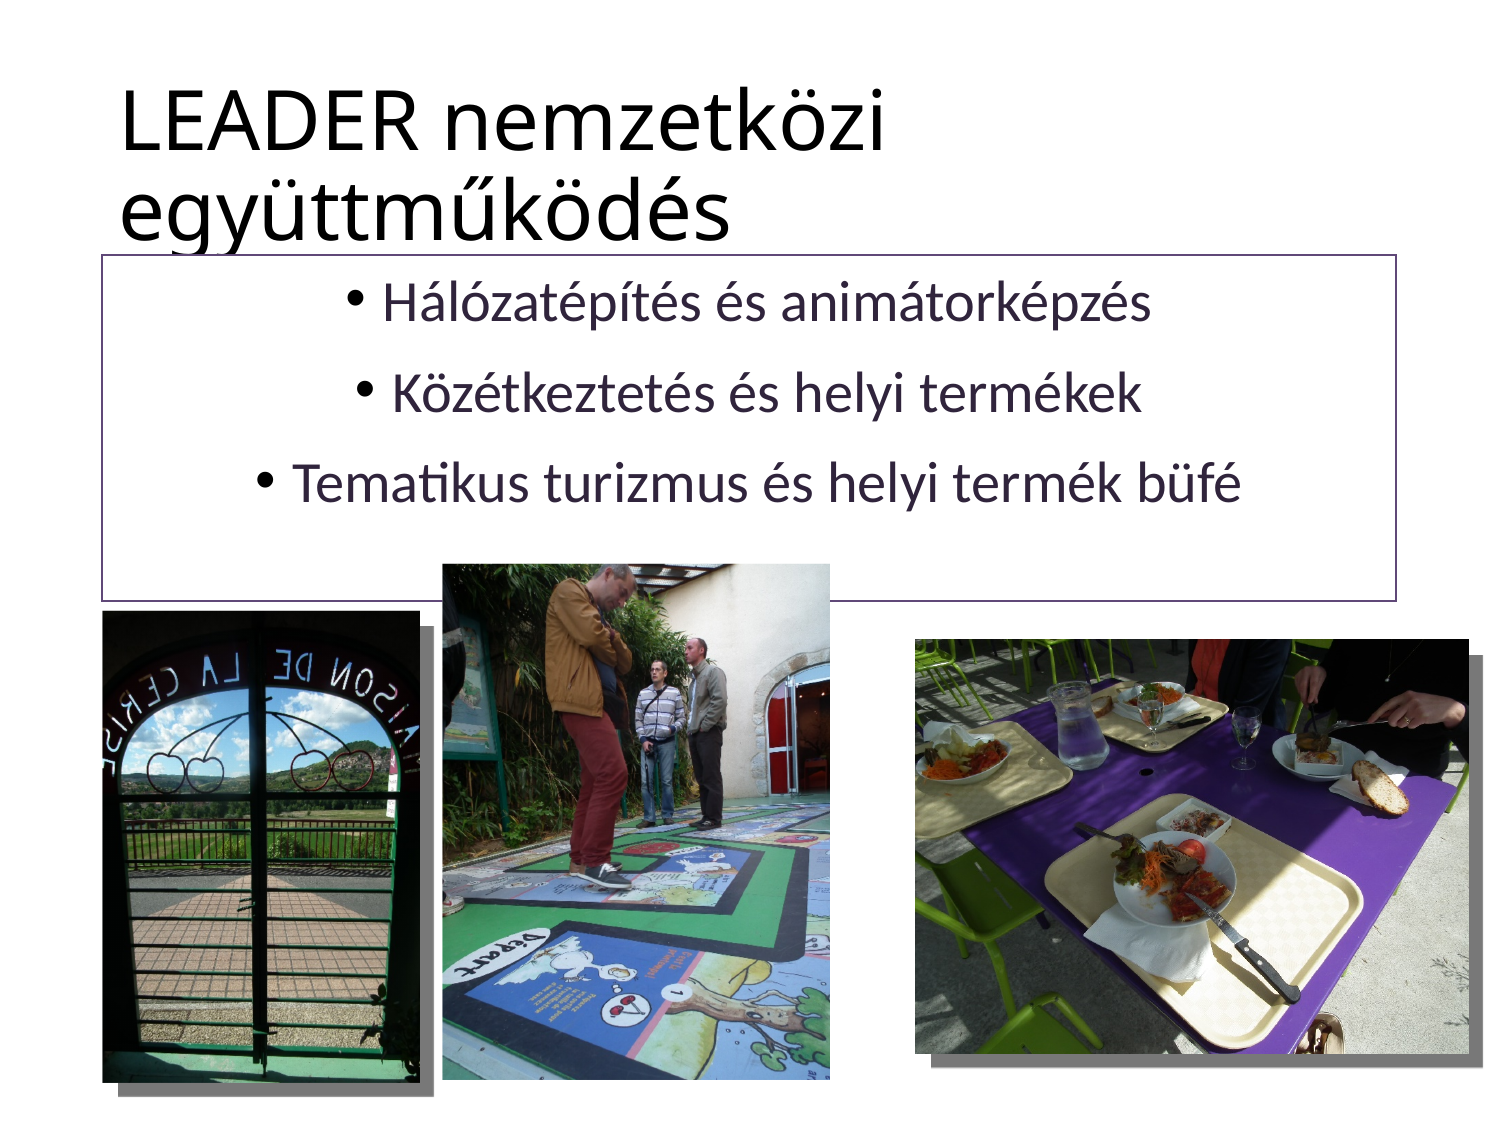

# LEADER nemzetközi együttműködés
Hálózatépítés és animátorképzés
Közétkeztetés és helyi termékek
Tematikus turizmus és helyi termék büfé